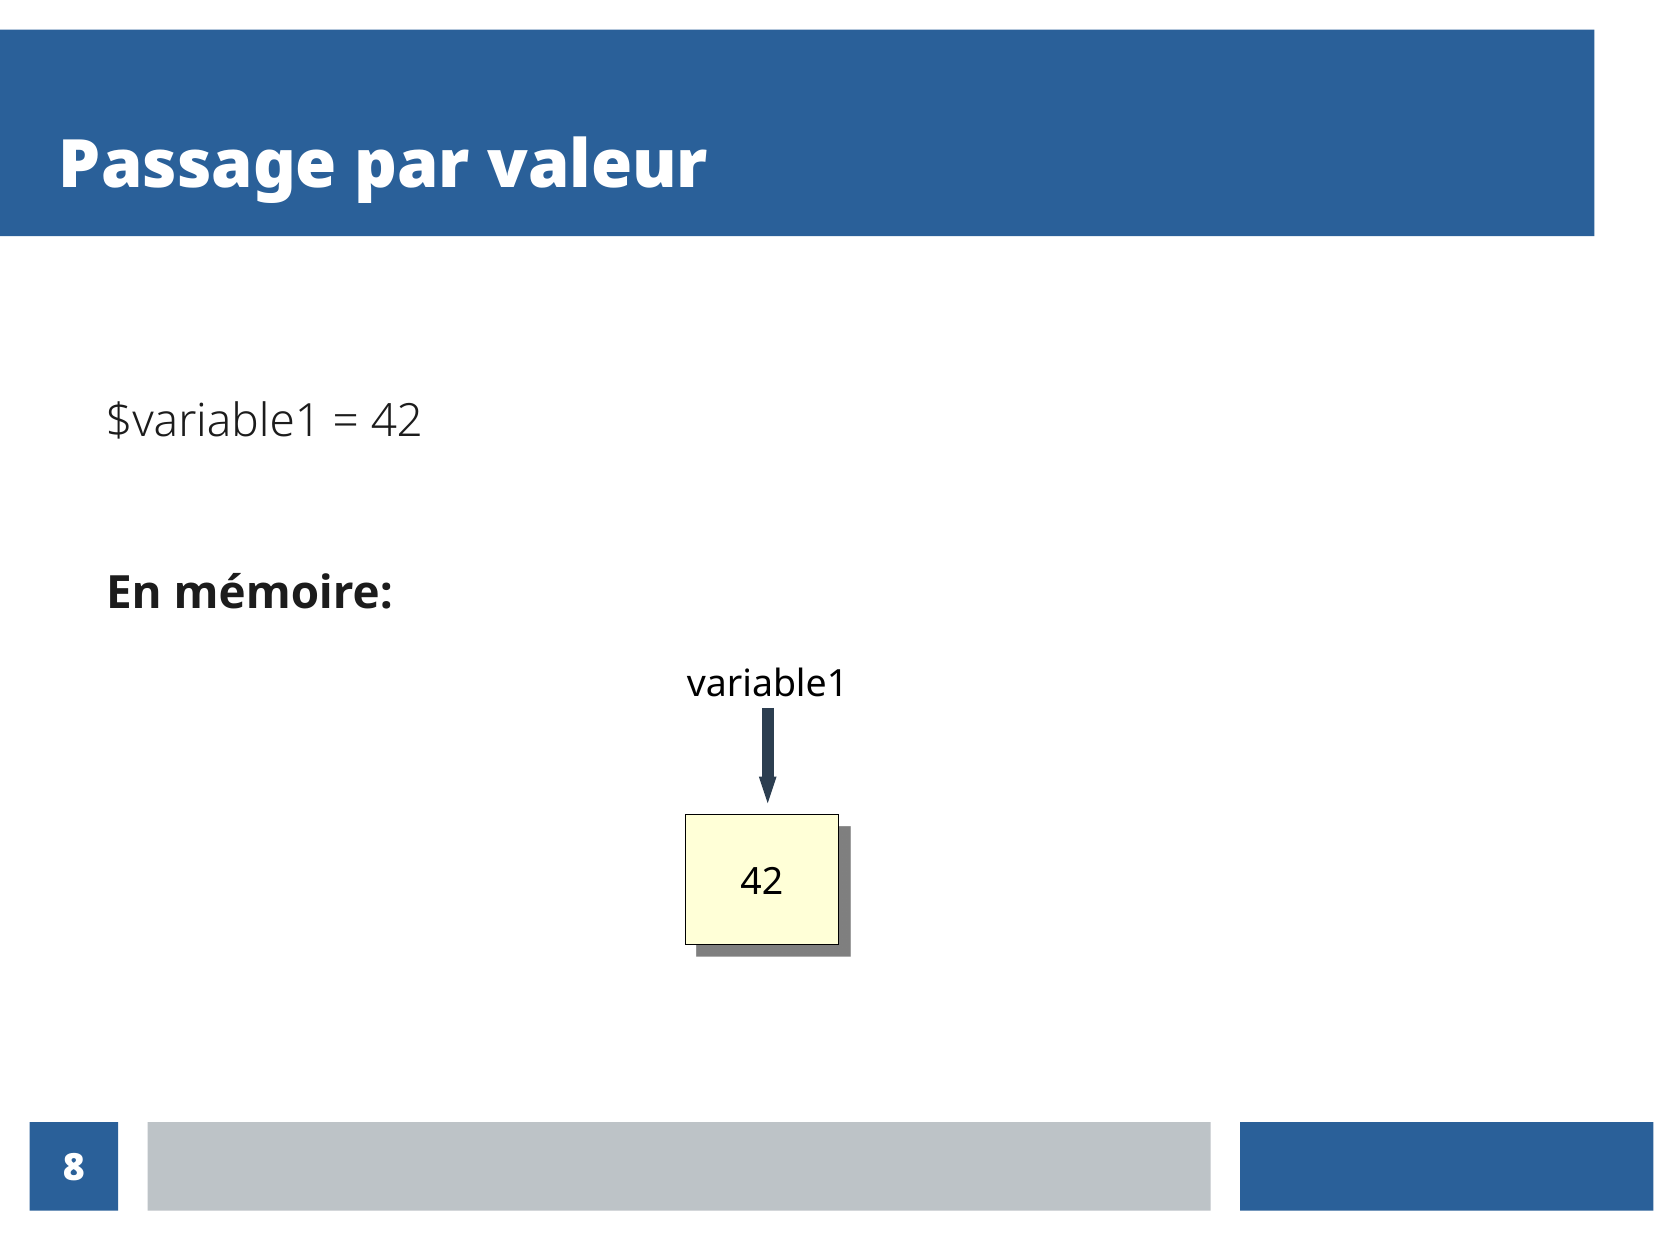

# Passage par valeur
$variable1 = 42
En mémoire:
variable1
42
8